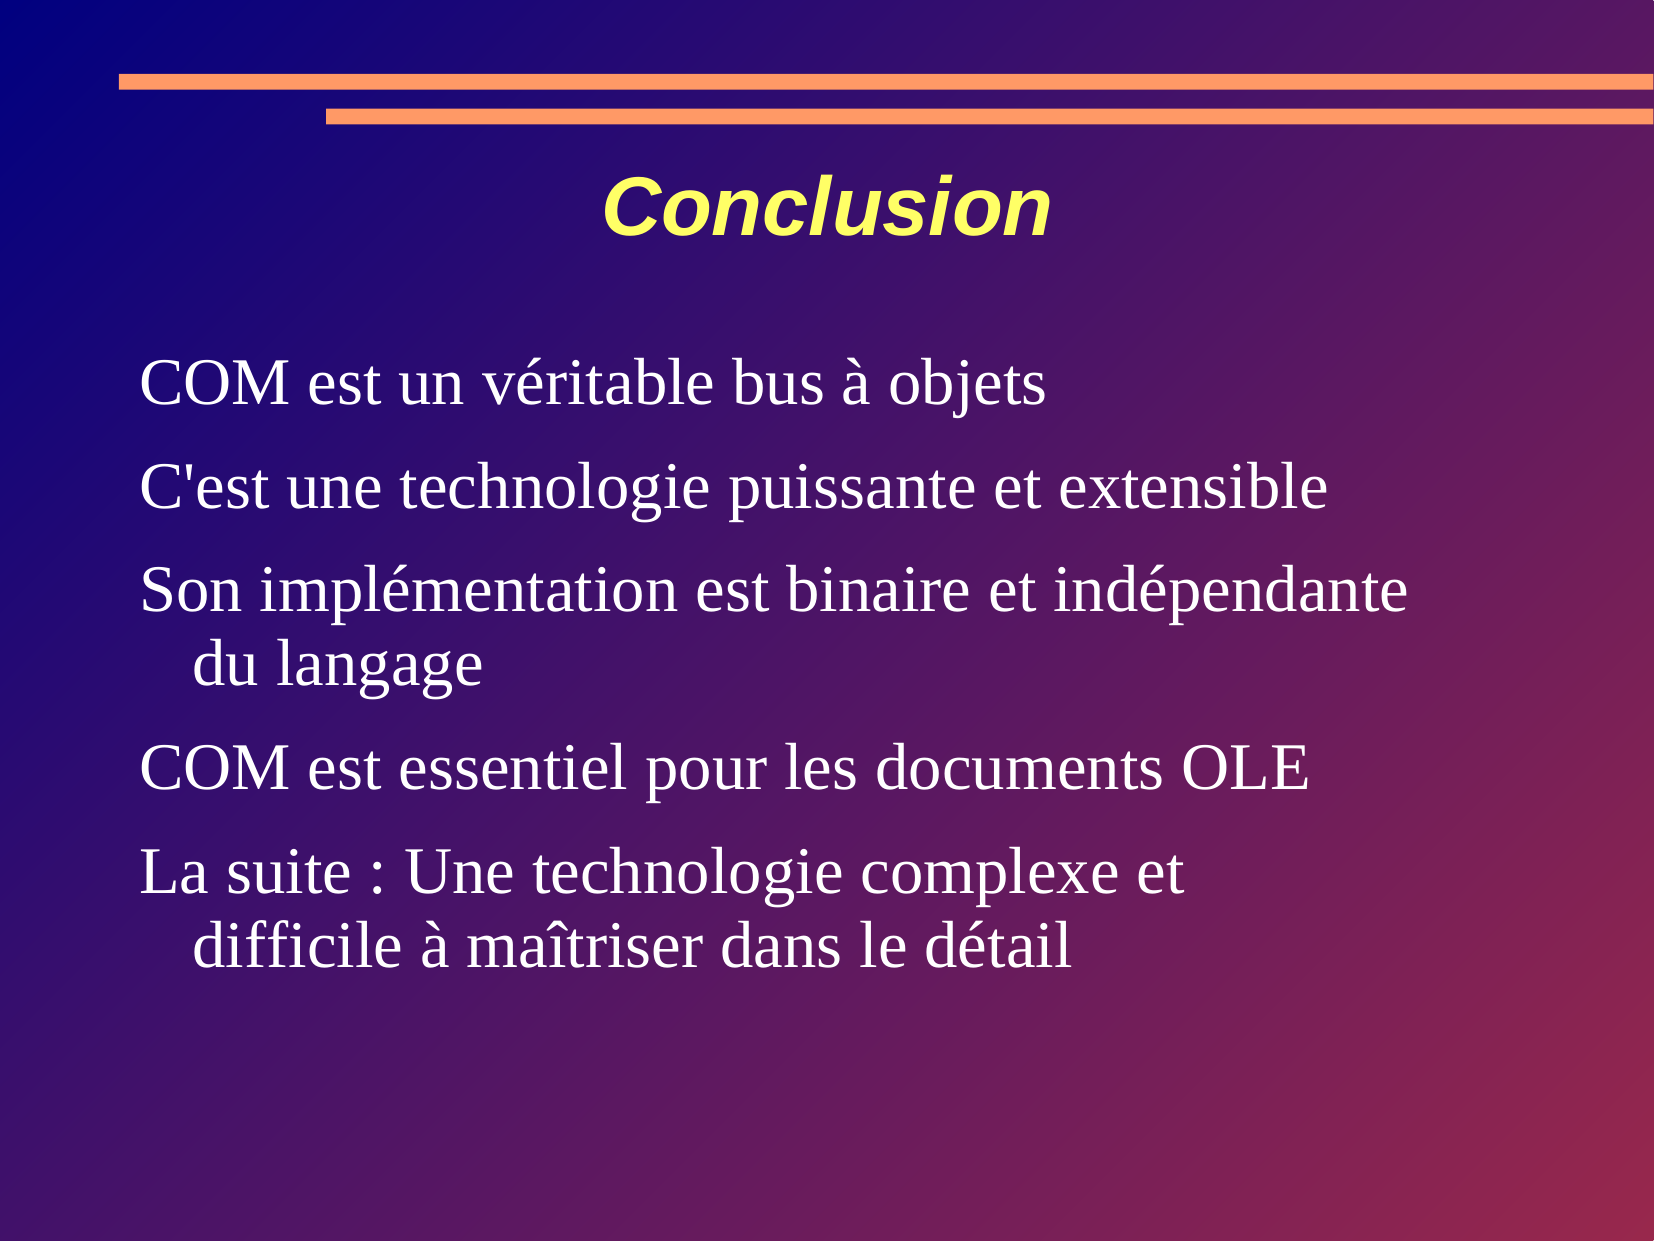

# Conclusion
COM est un véritable bus à objets
C'est une technologie puissante et extensible
Son implémentation est binaire et indépendante
du langage
COM est essentiel pour les documents OLE
La suite : Une technologie complexe et
difficile à maîtriser dans le détail